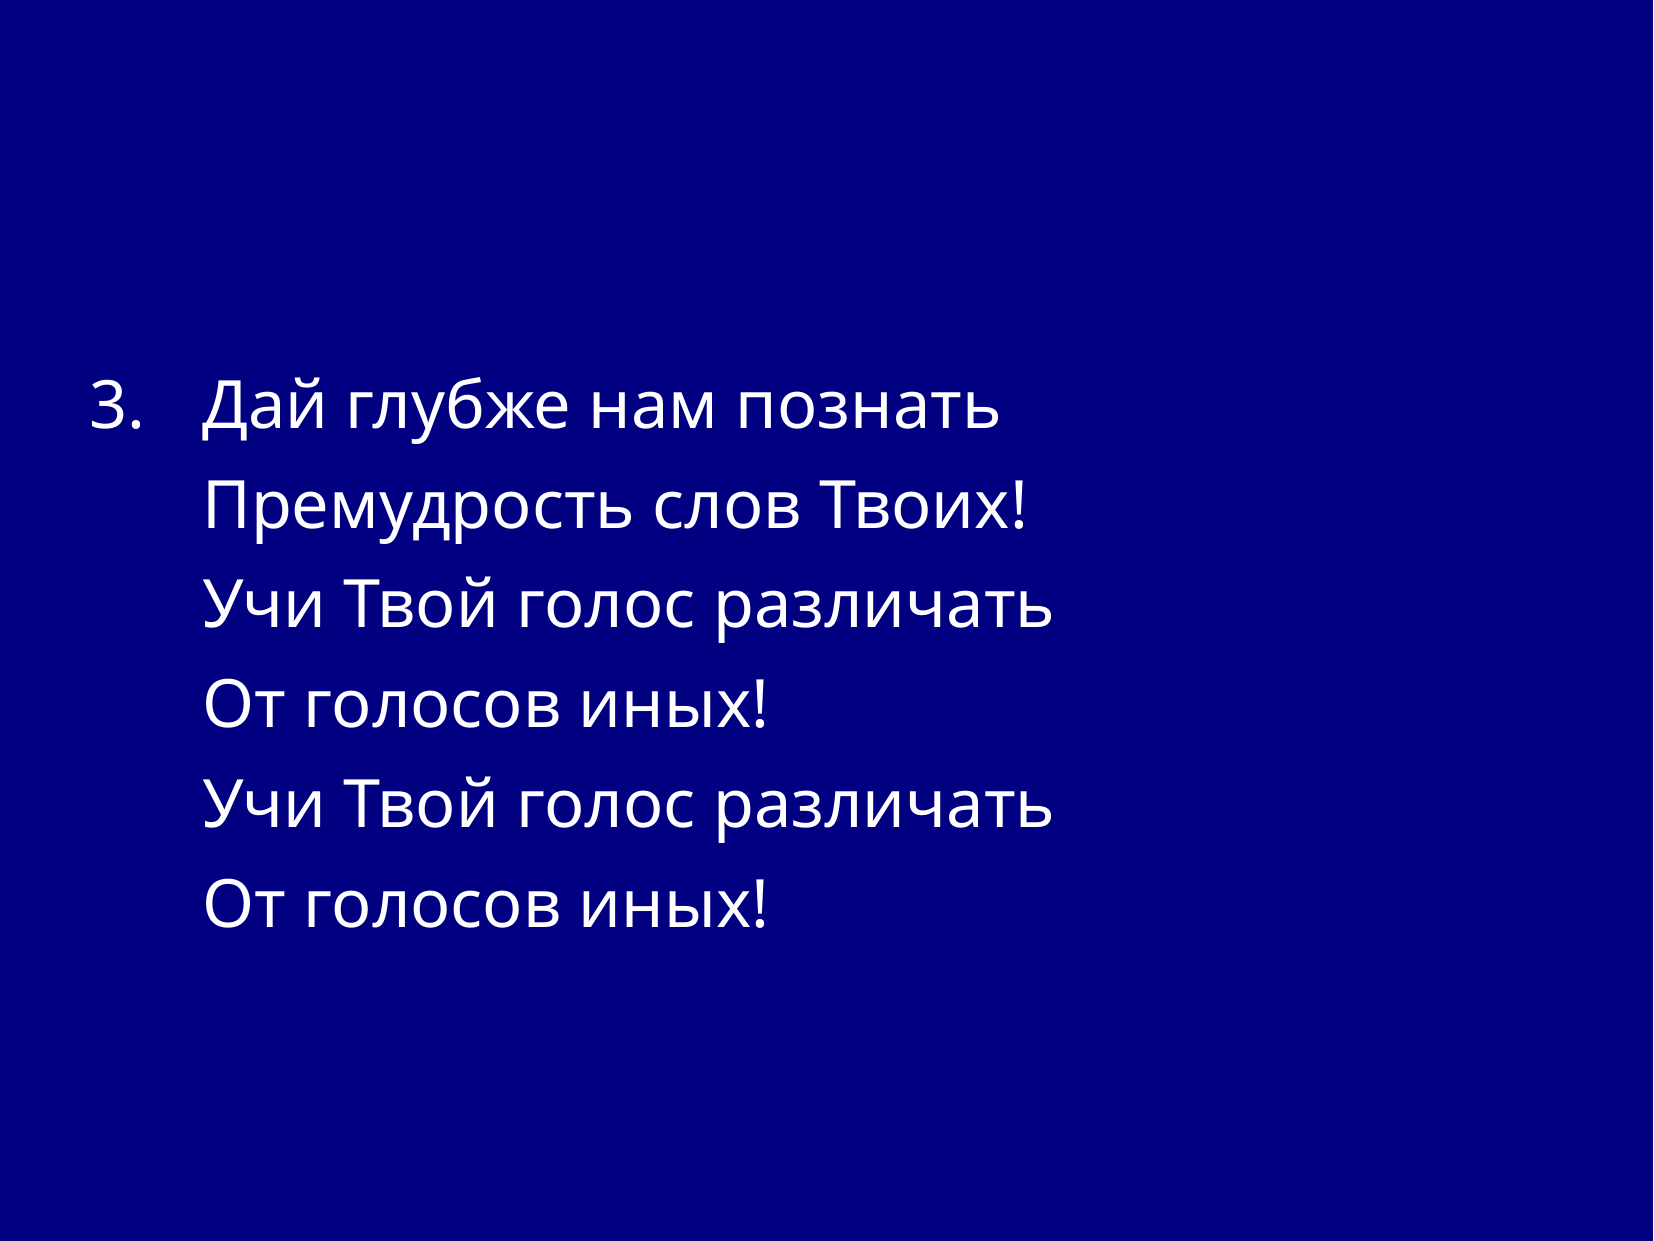

3.	Дай глубже нам познать
	Премудрость слов Твоих!
	Учи Твой голос различать
	От голосов иных!
	Учи Твой голос различать
	От голосов иных!